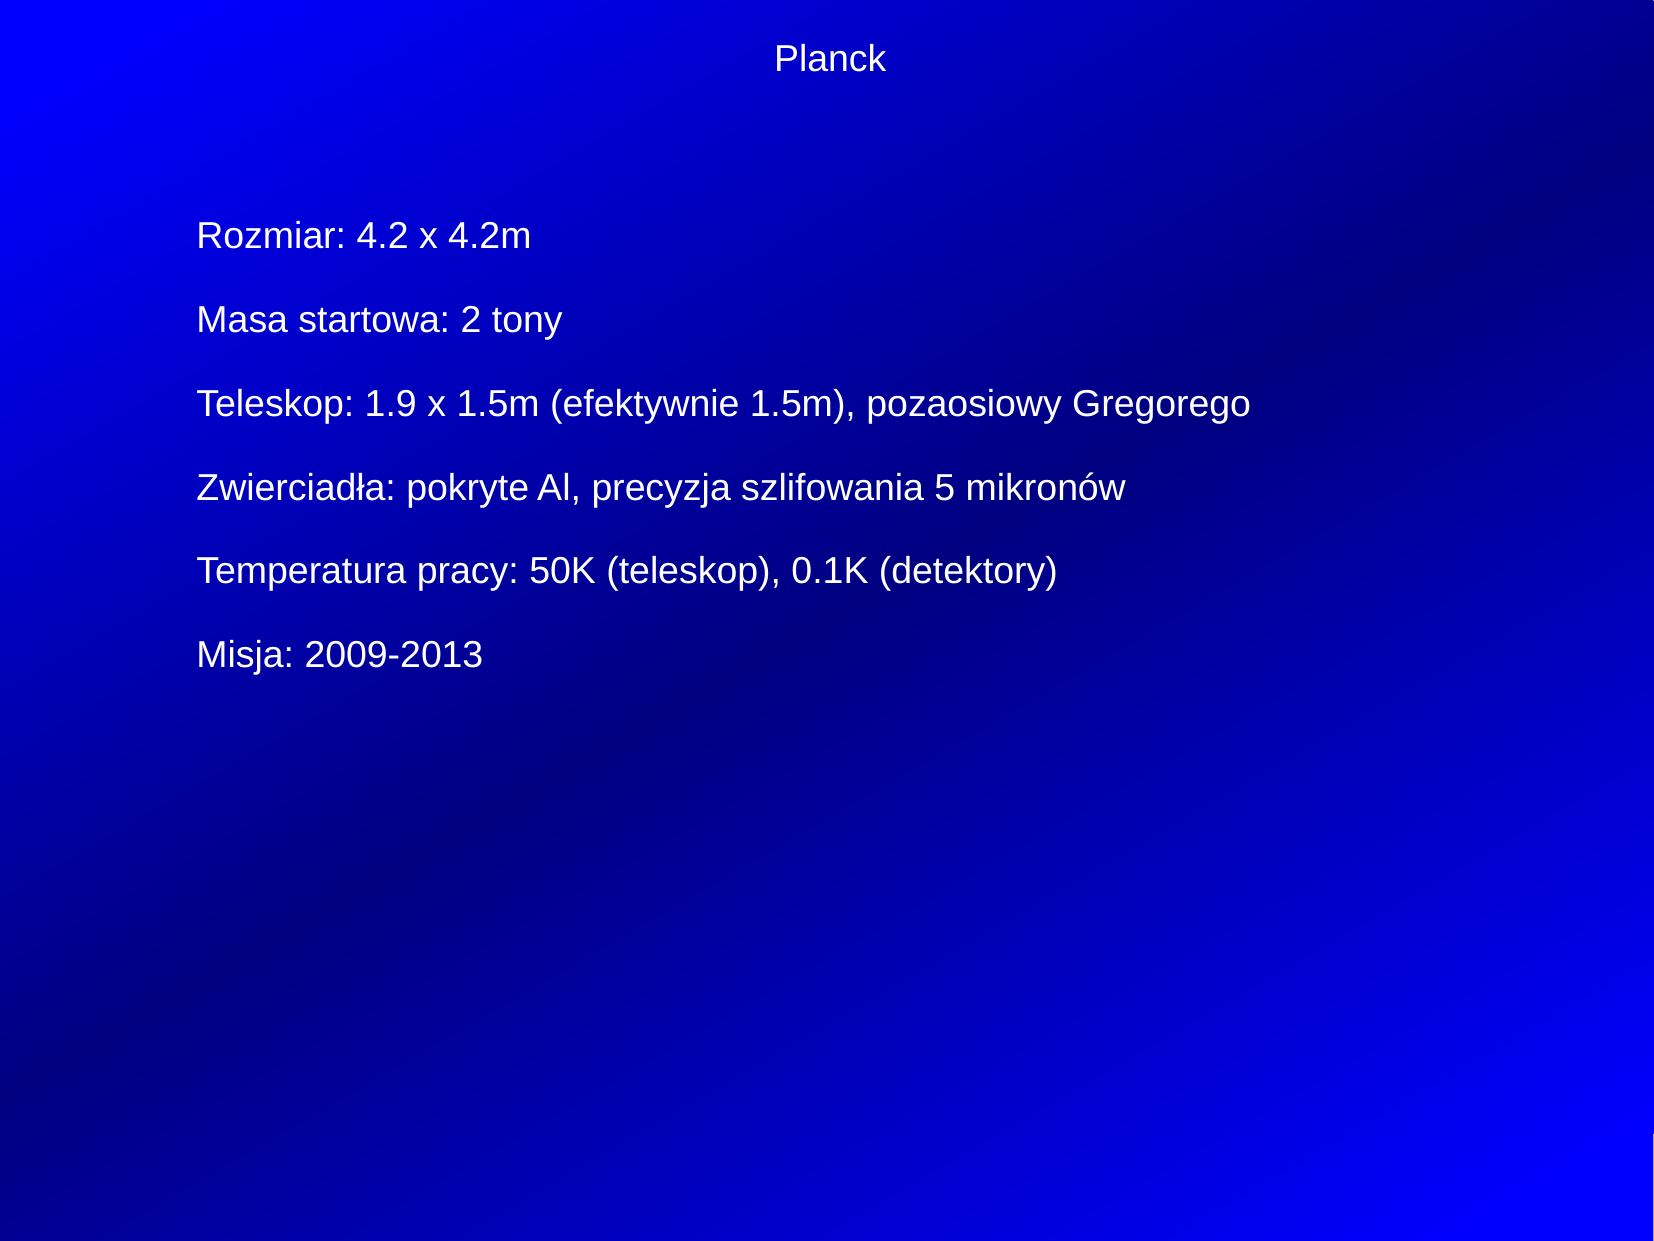

Planck
Rozmiar: 4.2 x 4.2m
Masa startowa: 2 tony
Teleskop: 1.9 x 1.5m (efektywnie 1.5m), pozaosiowy Gregorego
Zwierciadła: pokryte Al, precyzja szlifowania 5 mikronów
Temperatura pracy: 50K (teleskop), 0.1K (detektory)
Misja: 2009-2013